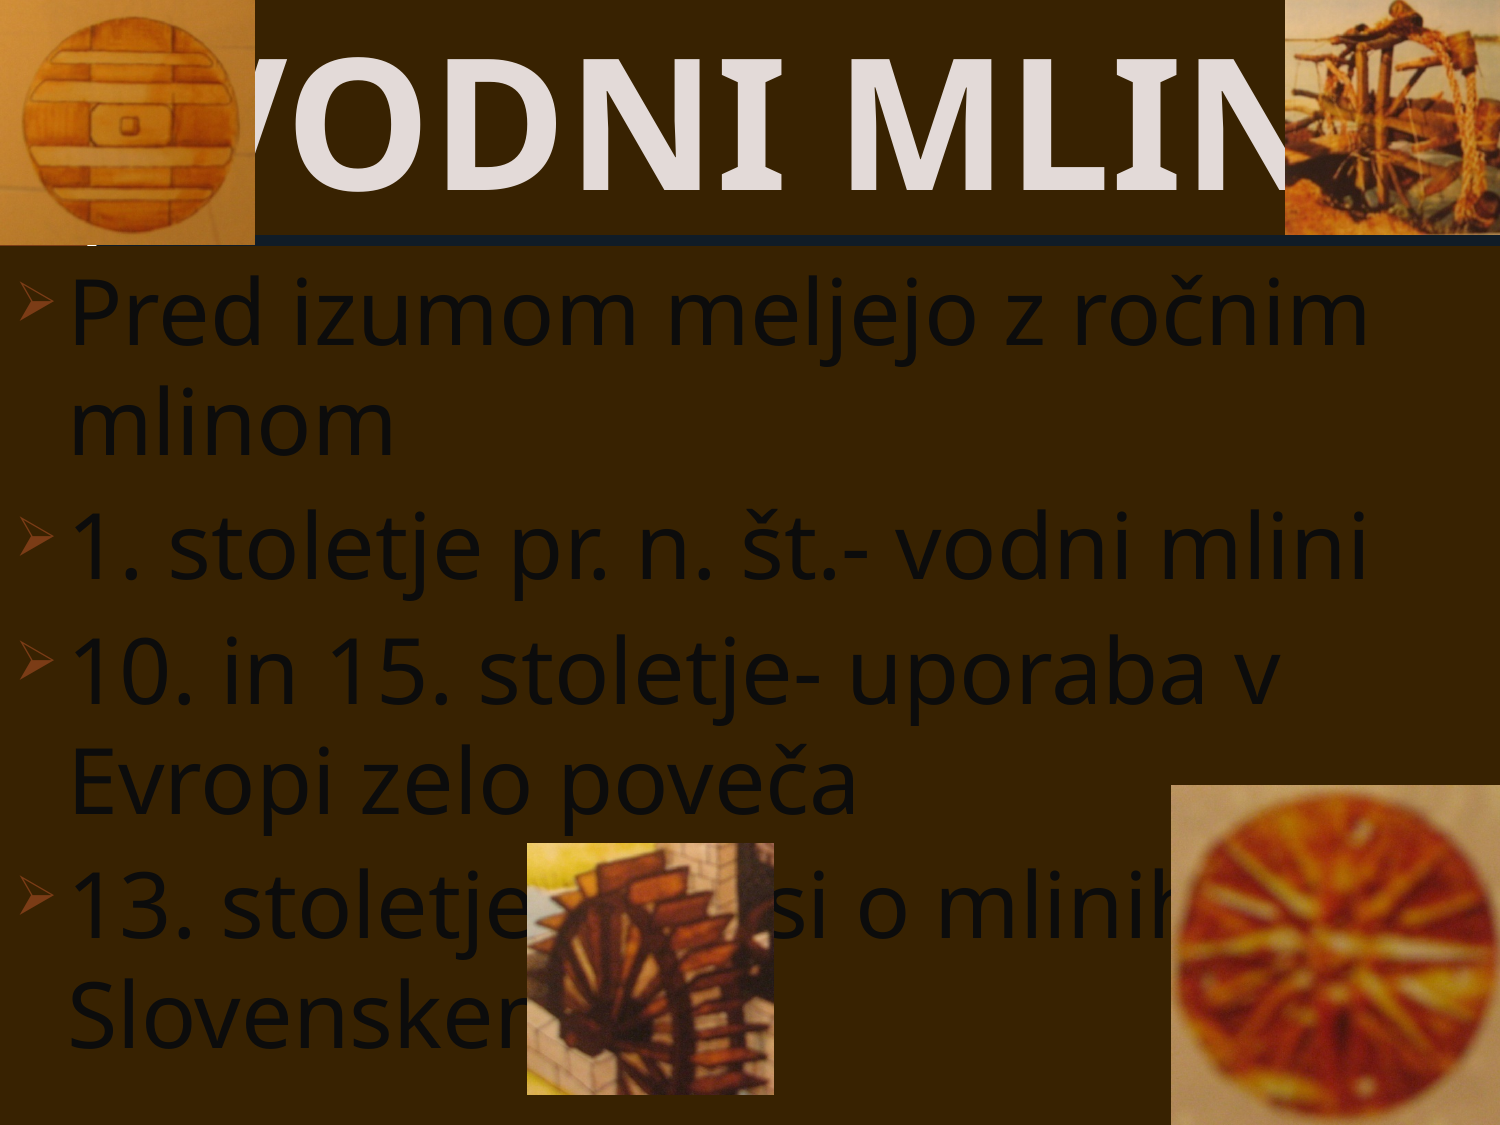

VODNI MLIN
#
Pred izumom meljejo z ročnim mlinom
1. stoletje pr. n. št.- vodni mlini
10. in 15. stoletje- uporaba v Evropi zelo poveča
13. stoletje- zapisi o mlinih na Slovenskem